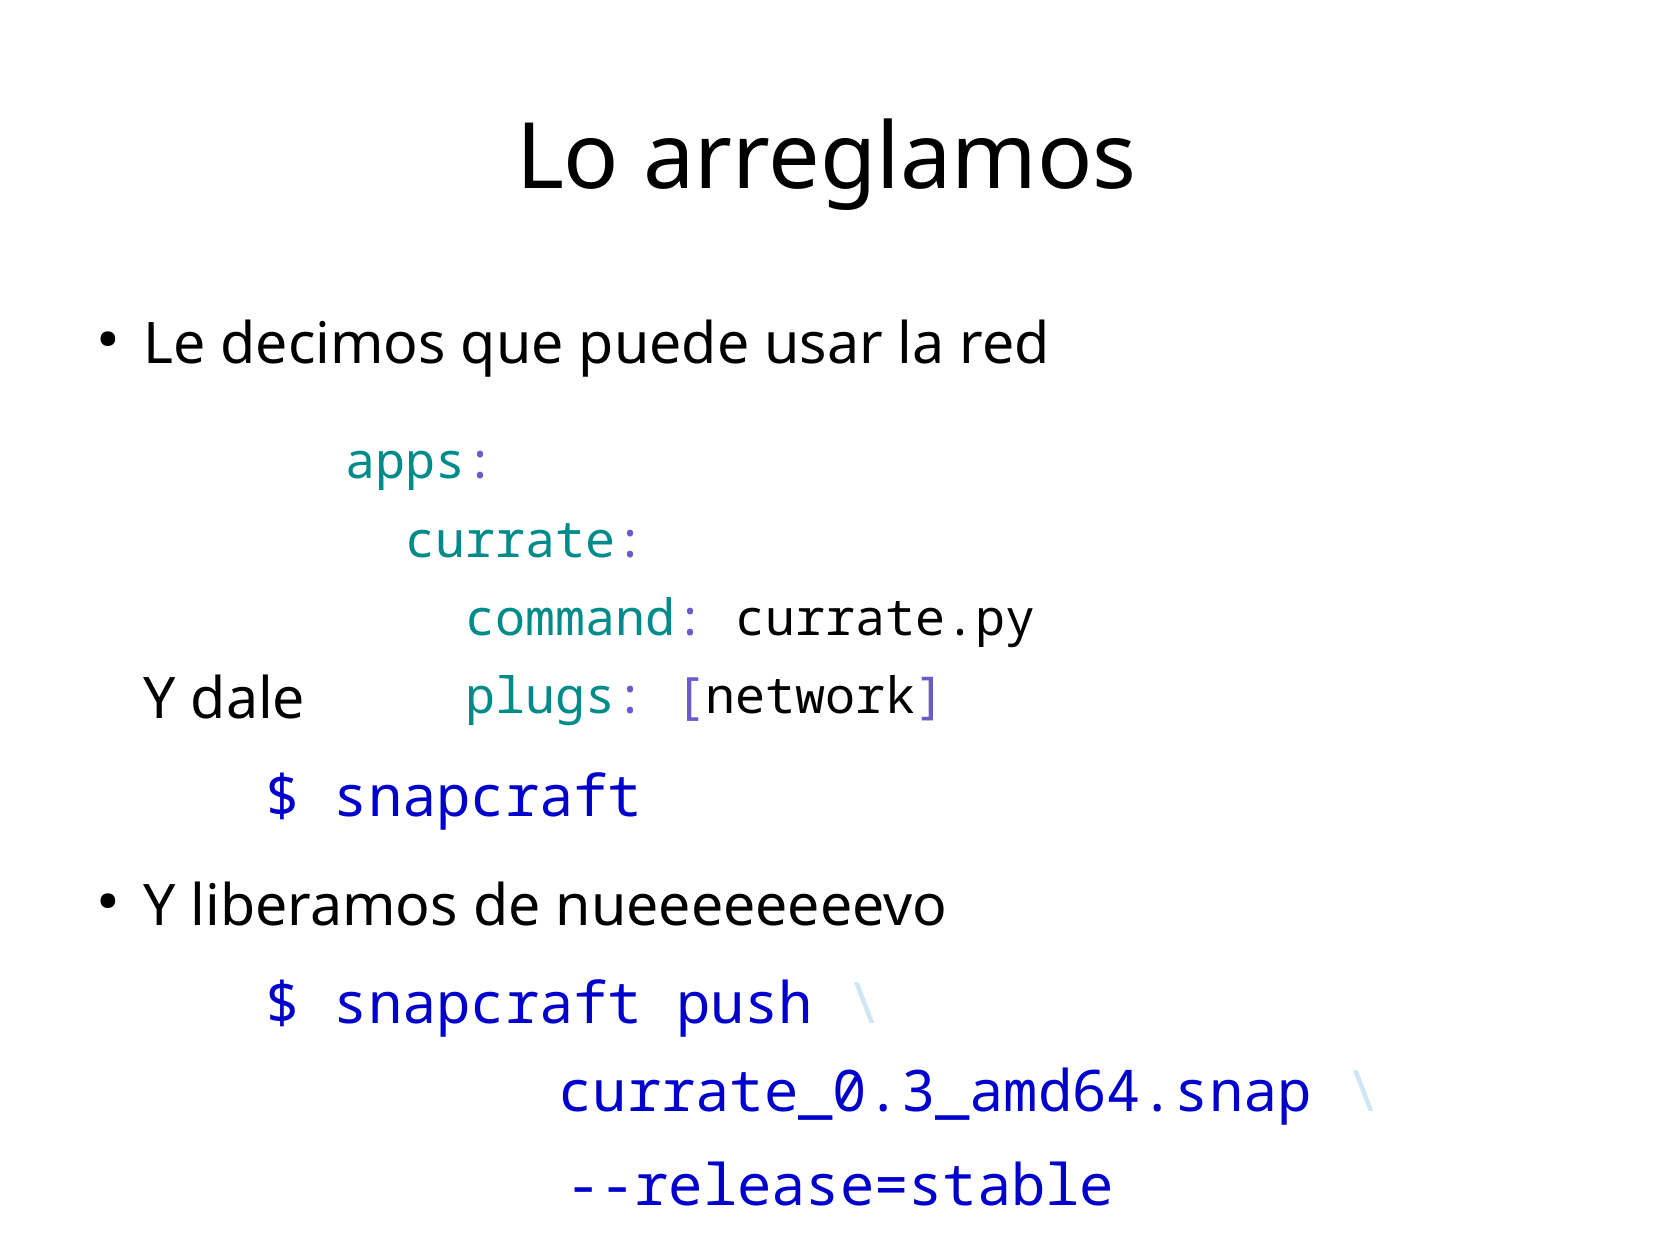

# Lo arreglamos
Le decimos que puede usar la red
Y dale
$ snapcraft
Y liberamos de nueeeeeeeevo
$ snapcraft push \
 currate_0.3_amd64.snap \
 --release=stable
apps:
 currate:
 command: currate.py
 plugs: [network]